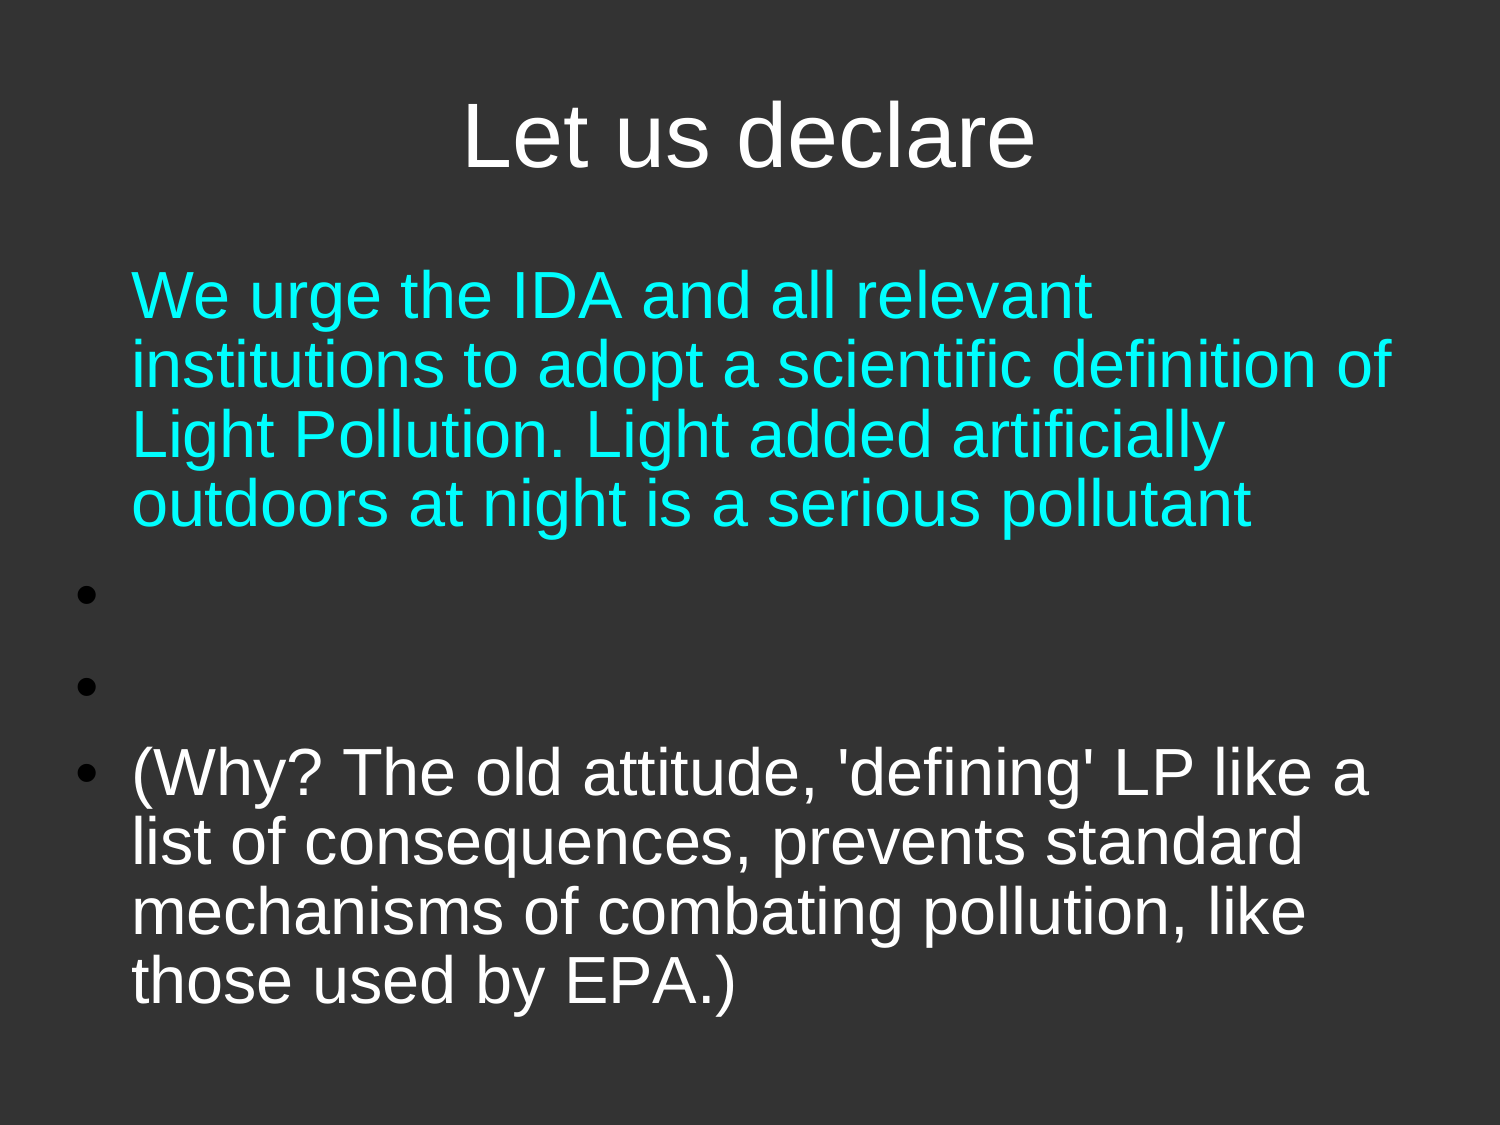

# Let us declare
We urge the IDA and all relevant institutions to adopt a scientific definition of Light Pollution. Light added artificially outdoors at night is a serious pollutant
(Why? The old attitude, 'defining' LP like a list of consequences, prevents standard mechanisms of combating pollution, like those used by EPA.)